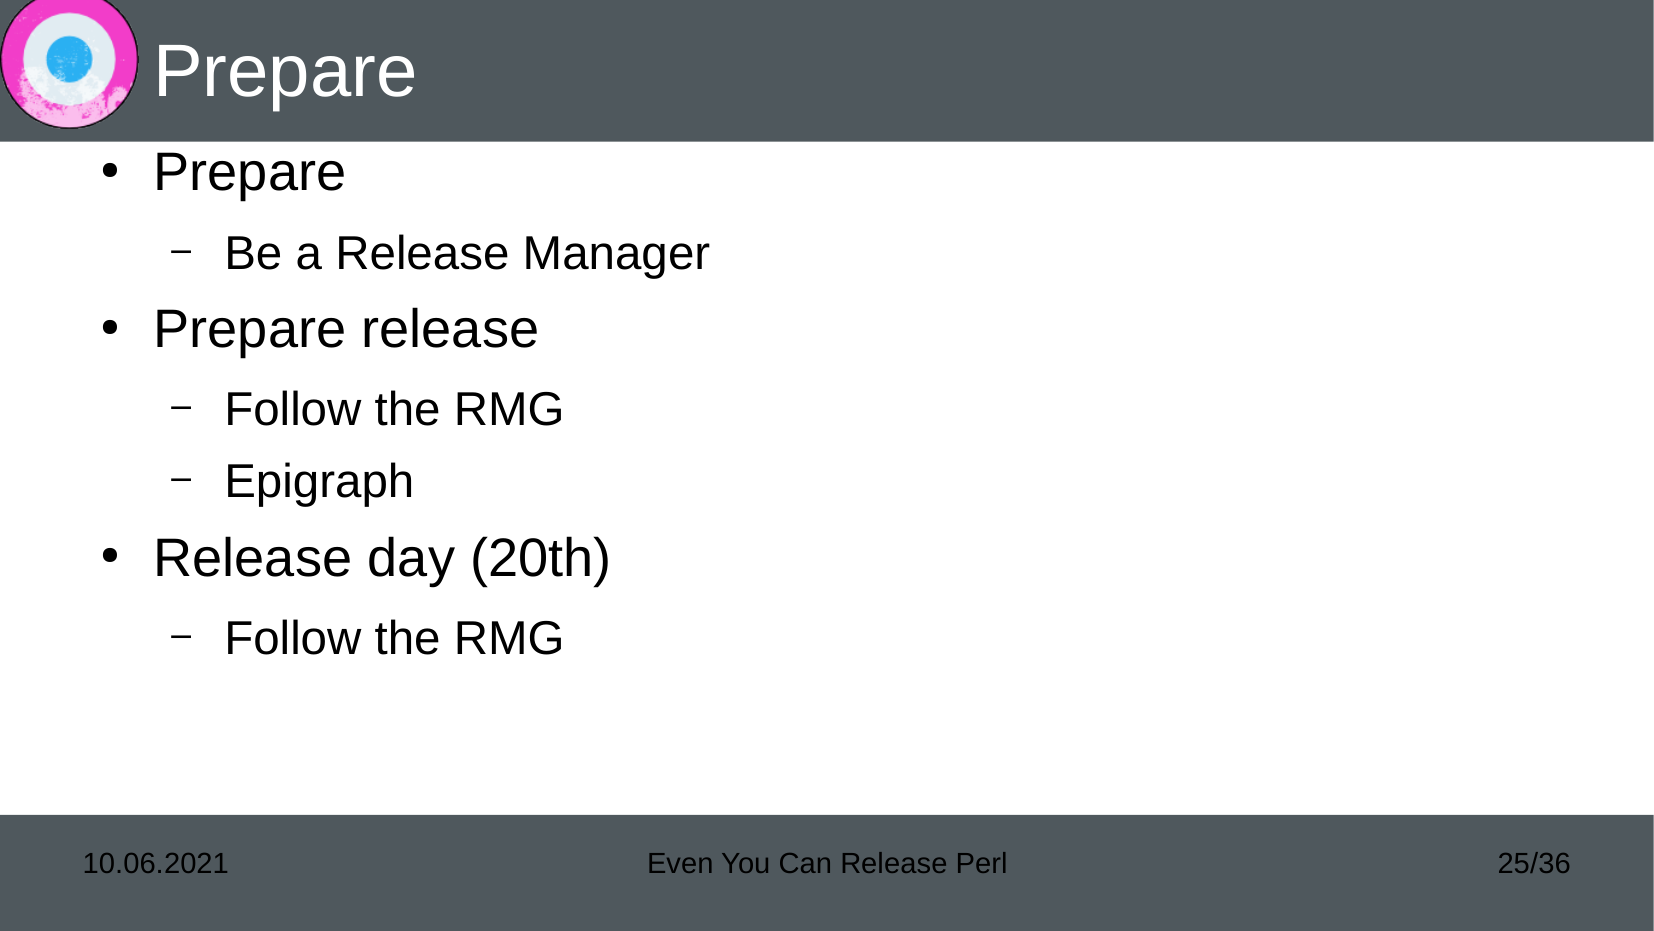

# Prepare
Prepare
Be a Release Manager
Prepare release
Follow the RMG
Epigraph
Release day (20th)
Follow the RMG
08. März 2019
25